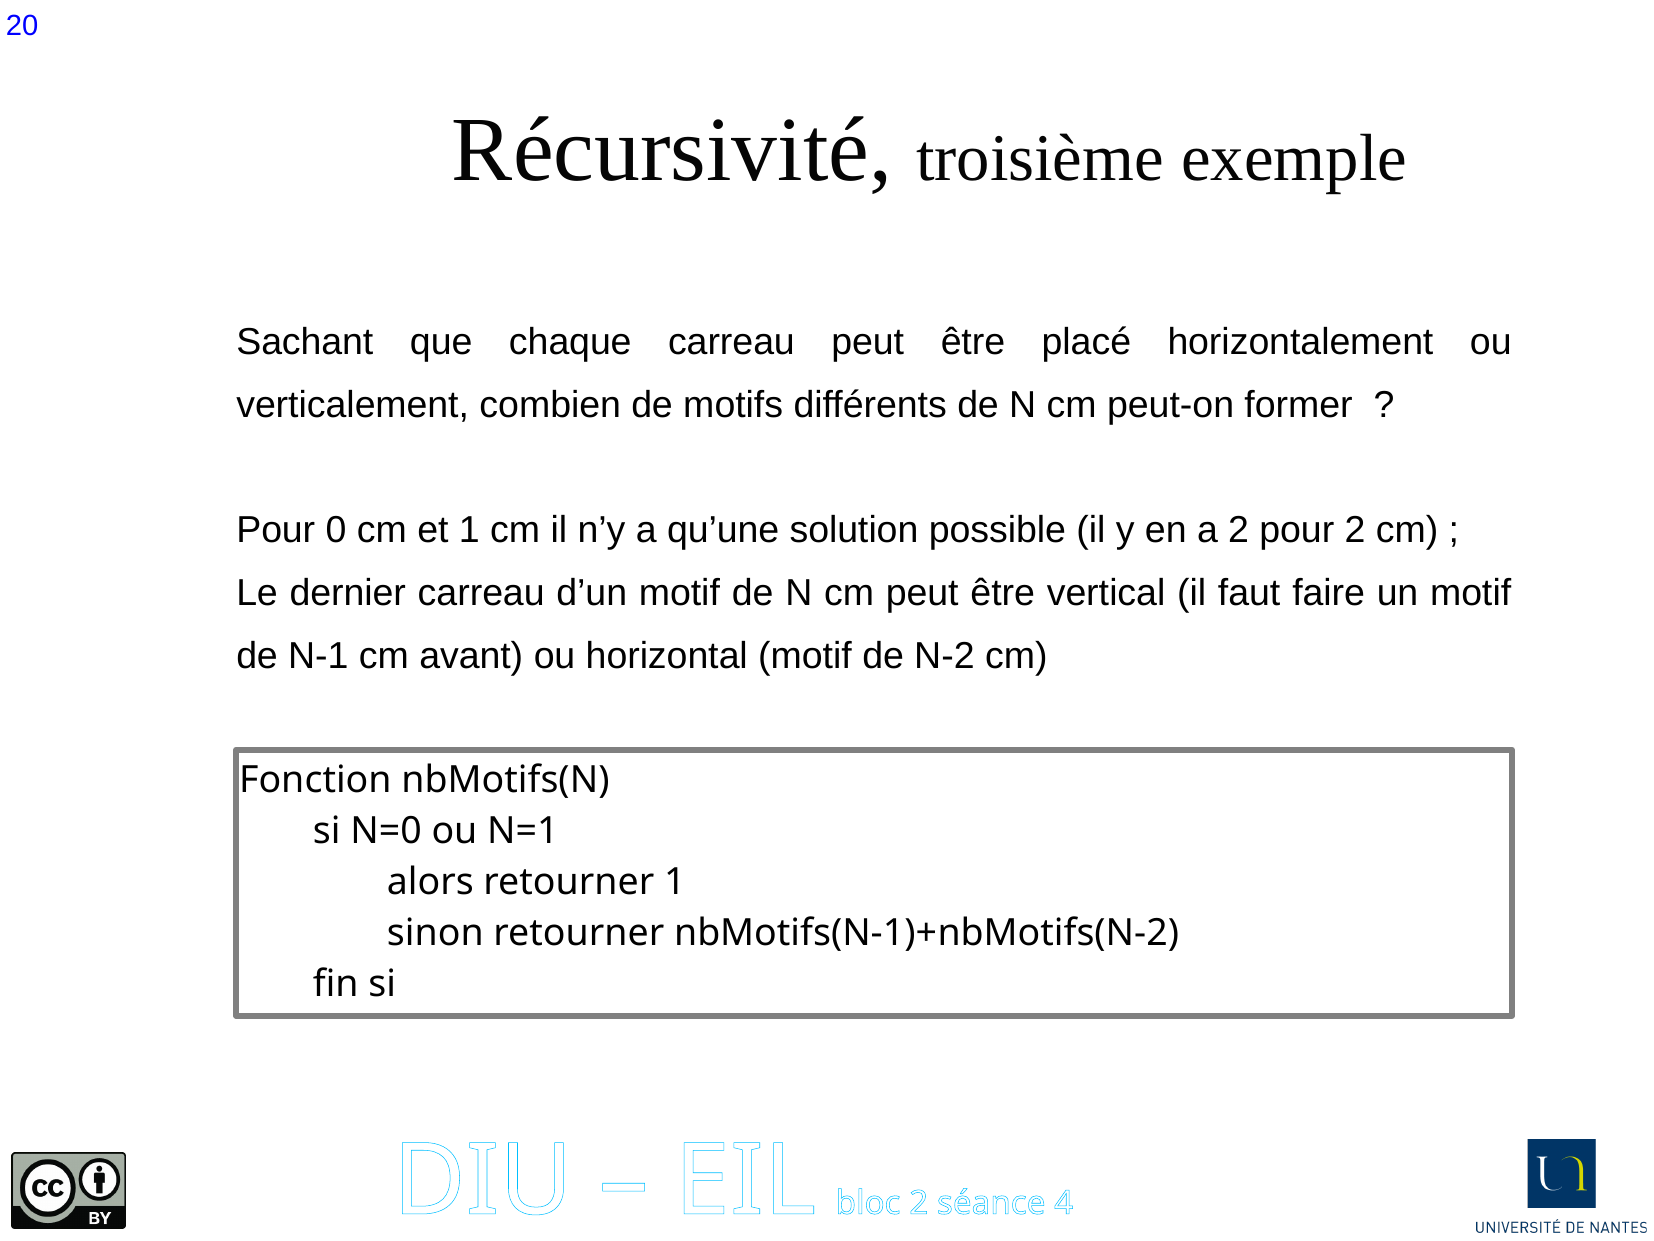

20
# Récursivité, troisième exemple
Sachant que chaque carreau peut être placé horizontalement ou verticalement, combien de motifs différents de N cm peut-on former ?
Pour 0 cm et 1 cm il n’y a qu’une solution possible (il y en a 2 pour 2 cm) ;
Le dernier carreau d’un motif de N cm peut être vertical (il faut faire un motif de N-1 cm avant) ou horizontal (motif de N-2 cm)
Fonction nbMotifs(N)
	si N=0 ou N=1
		alors retourner 1
		sinon retourner nbMotifs(N-1)+nbMotifs(N-2)
	fin si